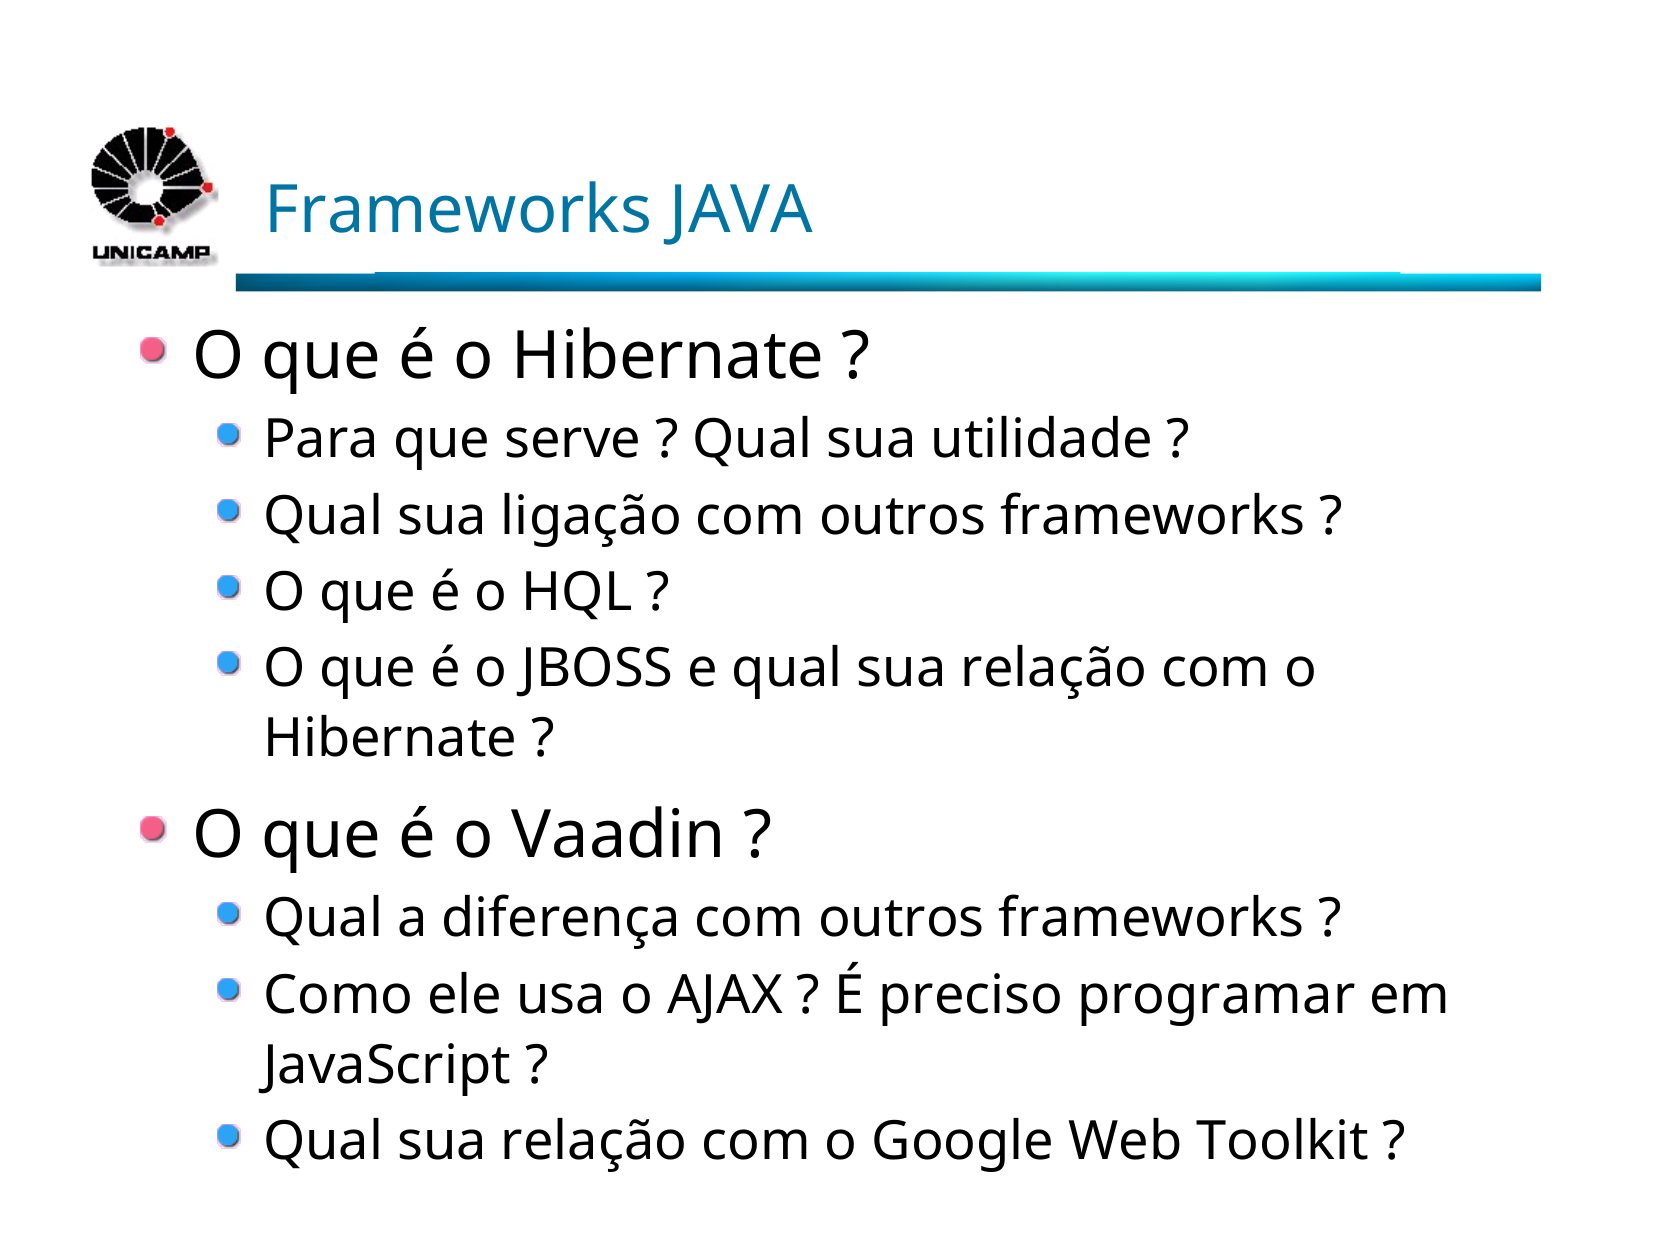

# Frameworks JAVA
O que é o Hibernate ?
Para que serve ? Qual sua utilidade ?
Qual sua ligação com outros frameworks ?
O que é o HQL ?
O que é o JBOSS e qual sua relação com o Hibernate ?
O que é o Vaadin ?
Qual a diferença com outros frameworks ?
Como ele usa o AJAX ? É preciso programar em JavaScript ?
Qual sua relação com o Google Web Toolkit ?